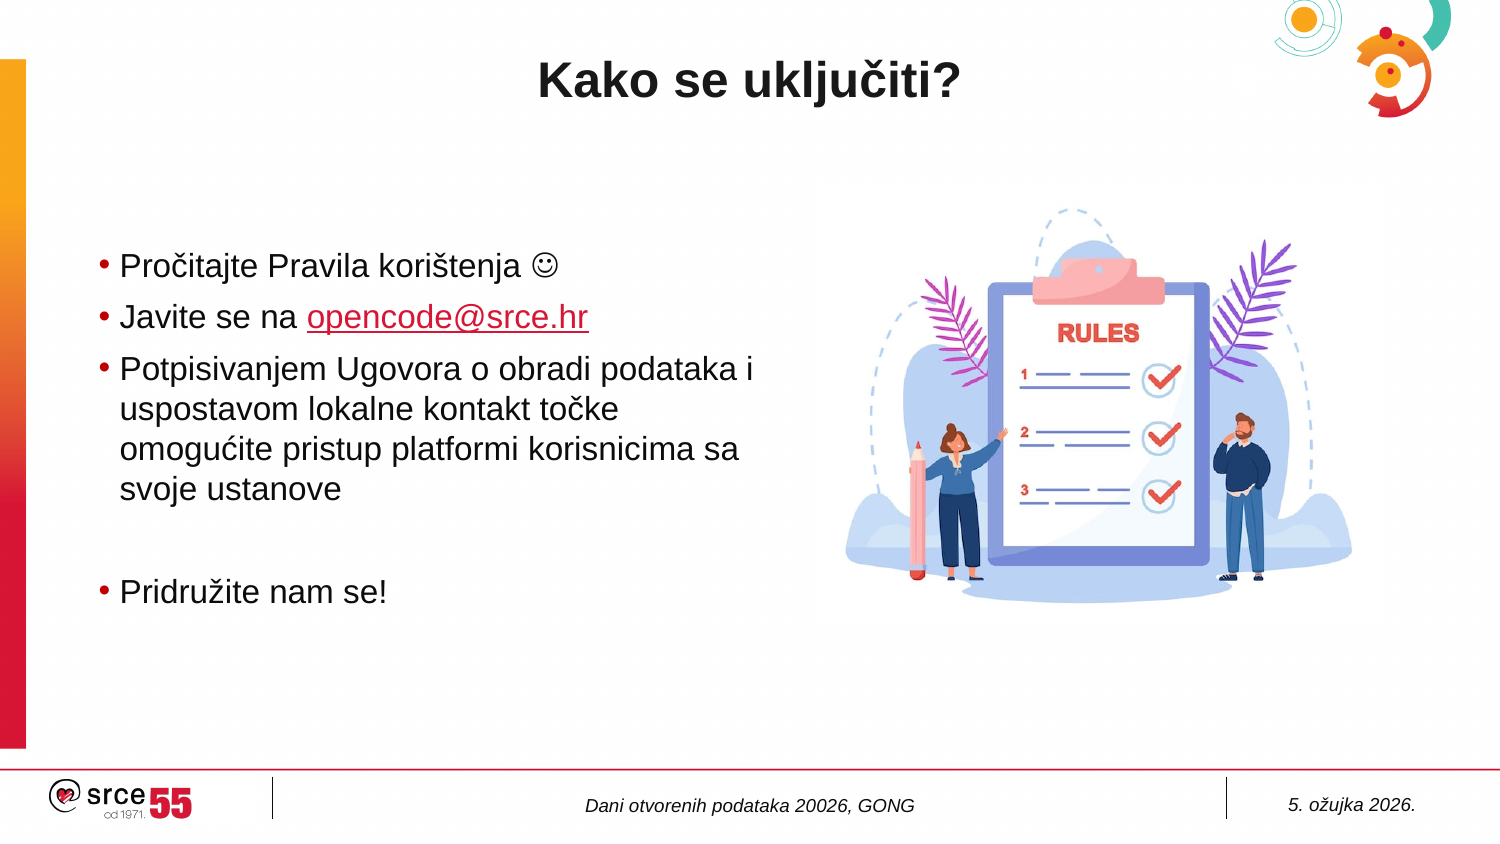

# Kako se uključiti?
Pročitajte Pravila korištenja 
Javite se na opencode@srce.hr
Potpisivanjem Ugovora o obradi podataka i uspostavom lokalne kontakt točke omogućite pristup platformi korisnicima sa svoje ustanove
Pridružite nam se!
5. ožujka 2026.
Dani otvorenih podataka 20026, GONG